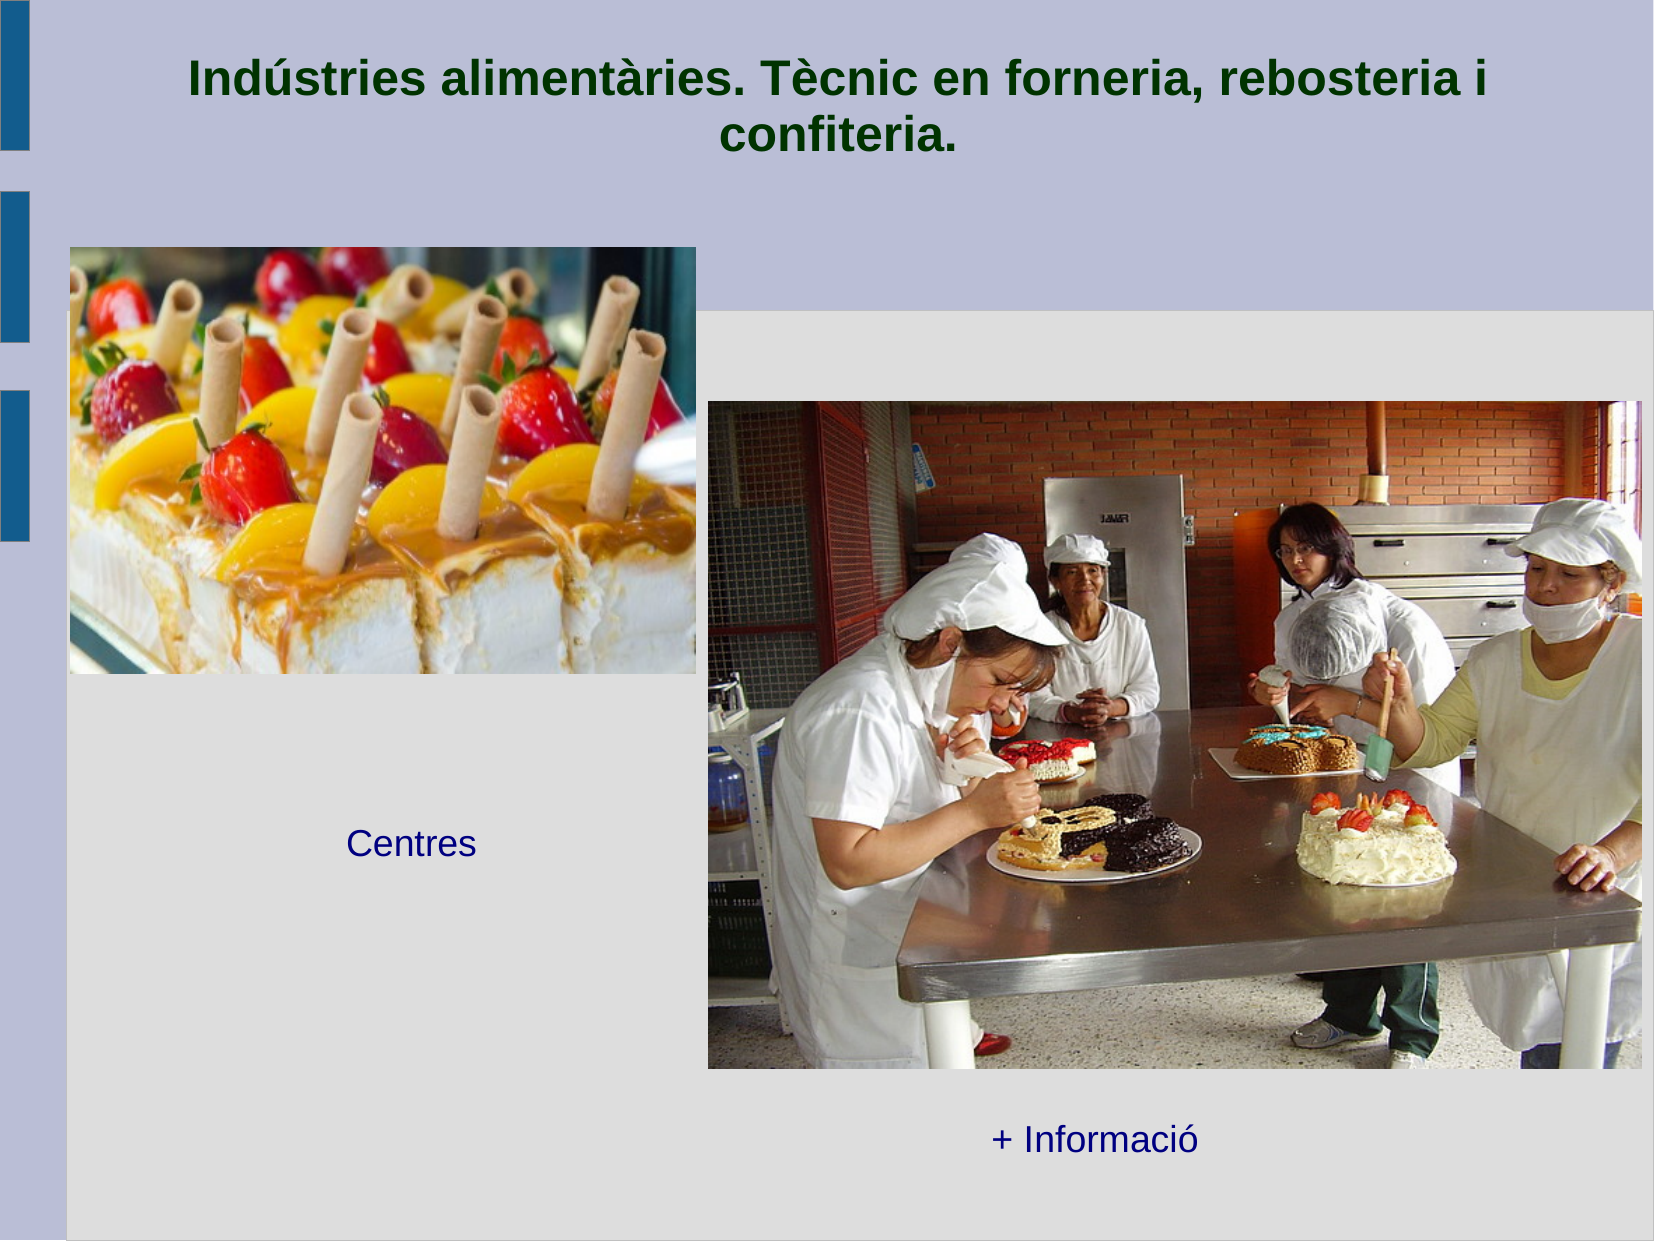

# Indústries alimentàries. Tècnic en forneria, rebosteria i confiteria.
Centres
+ Informació